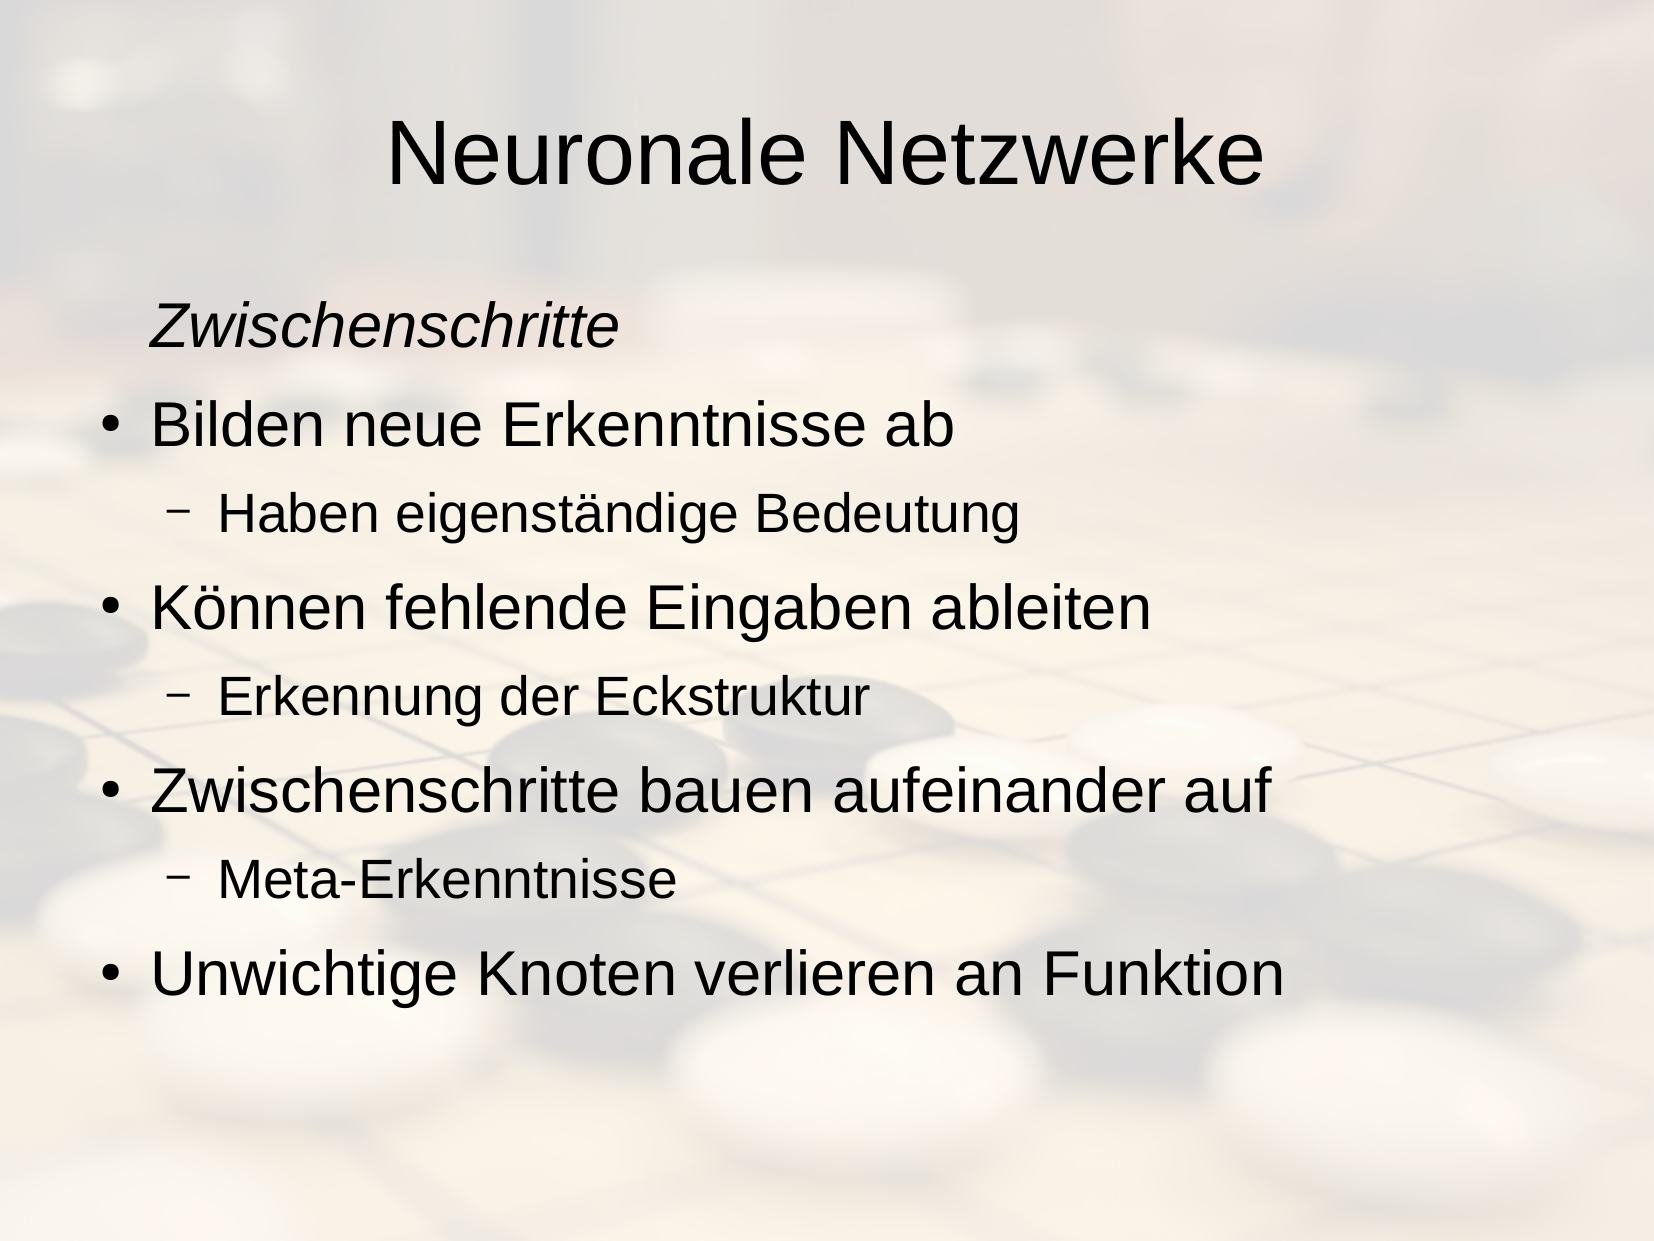

# Neuronale Netzwerke
Zwischenschritte
Bilden neue Erkenntnisse ab
Haben eigenständige Bedeutung
Können fehlende Eingaben ableiten
Erkennung der Eckstruktur
Zwischenschritte bauen aufeinander auf
Meta-Erkenntnisse
Unwichtige Knoten verlieren an Funktion